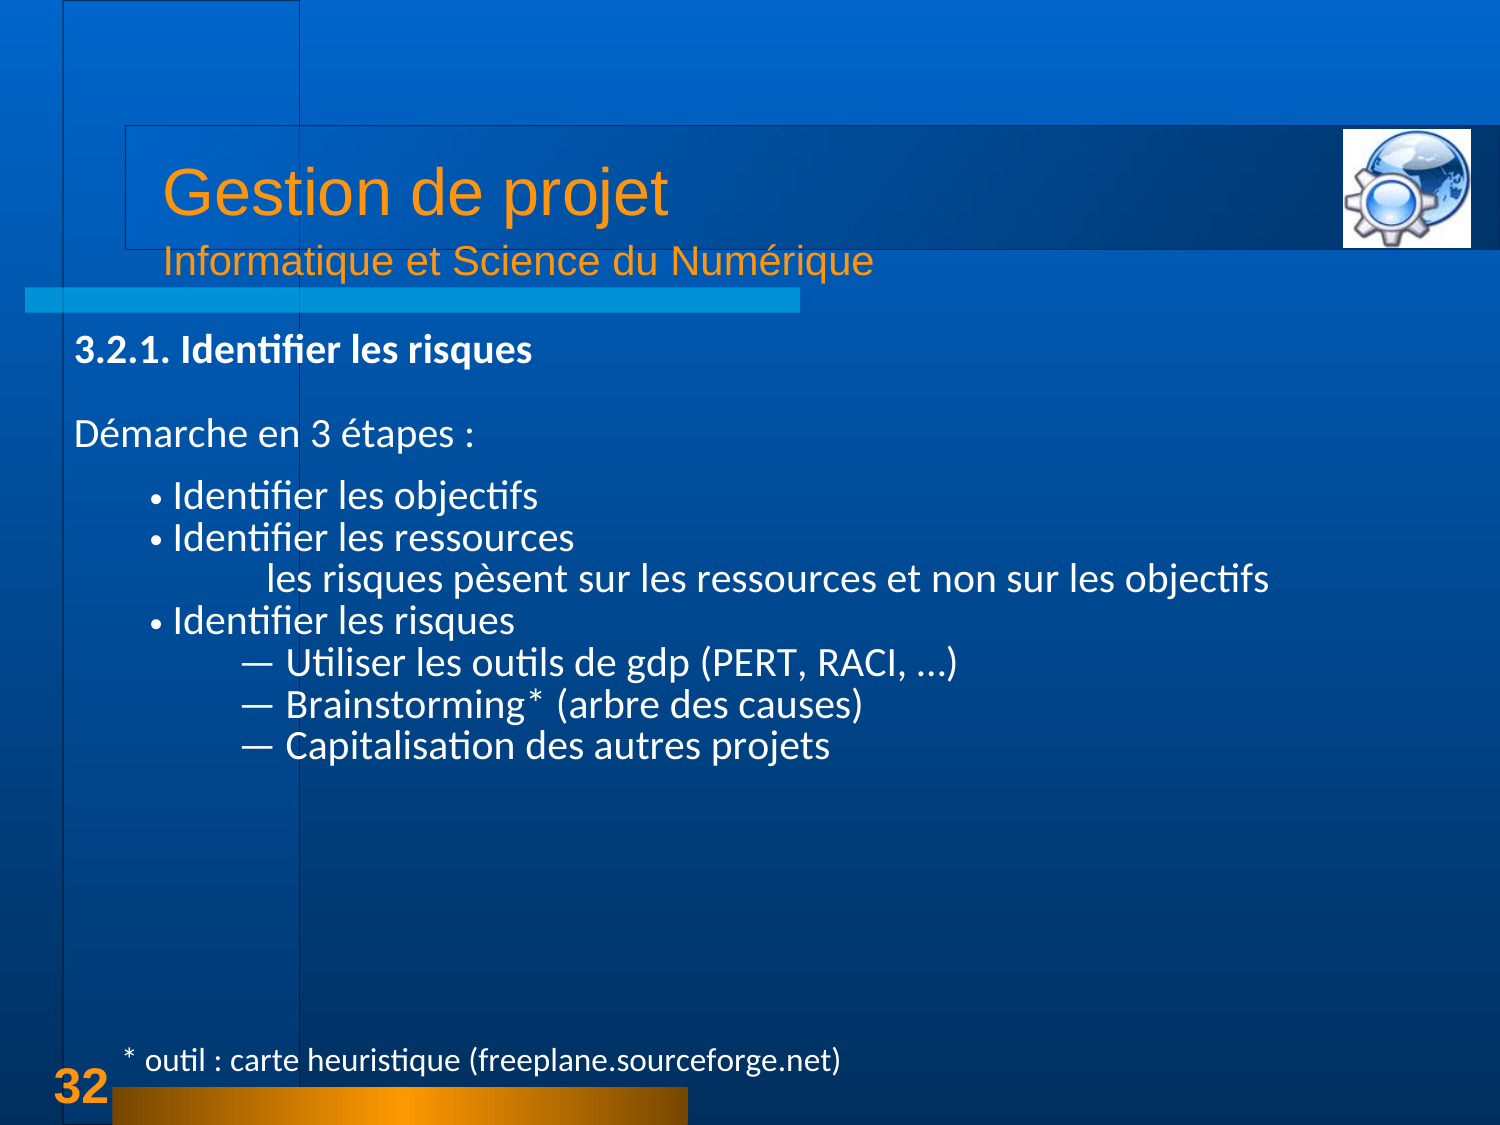

3.2.1. Identifier les risques
Démarche en 3 étapes :
 Identifier les objectifs
 Identifier les ressources
les risques pèsent sur les ressources et non sur les objectifs
 Identifier les risques
— Utiliser les outils de gdp (PERT, RACI, …)
— Brainstorming* (arbre des causes)
— Capitalisation des autres projets
* outil : carte heuristique (freeplane.sourceforge.net)